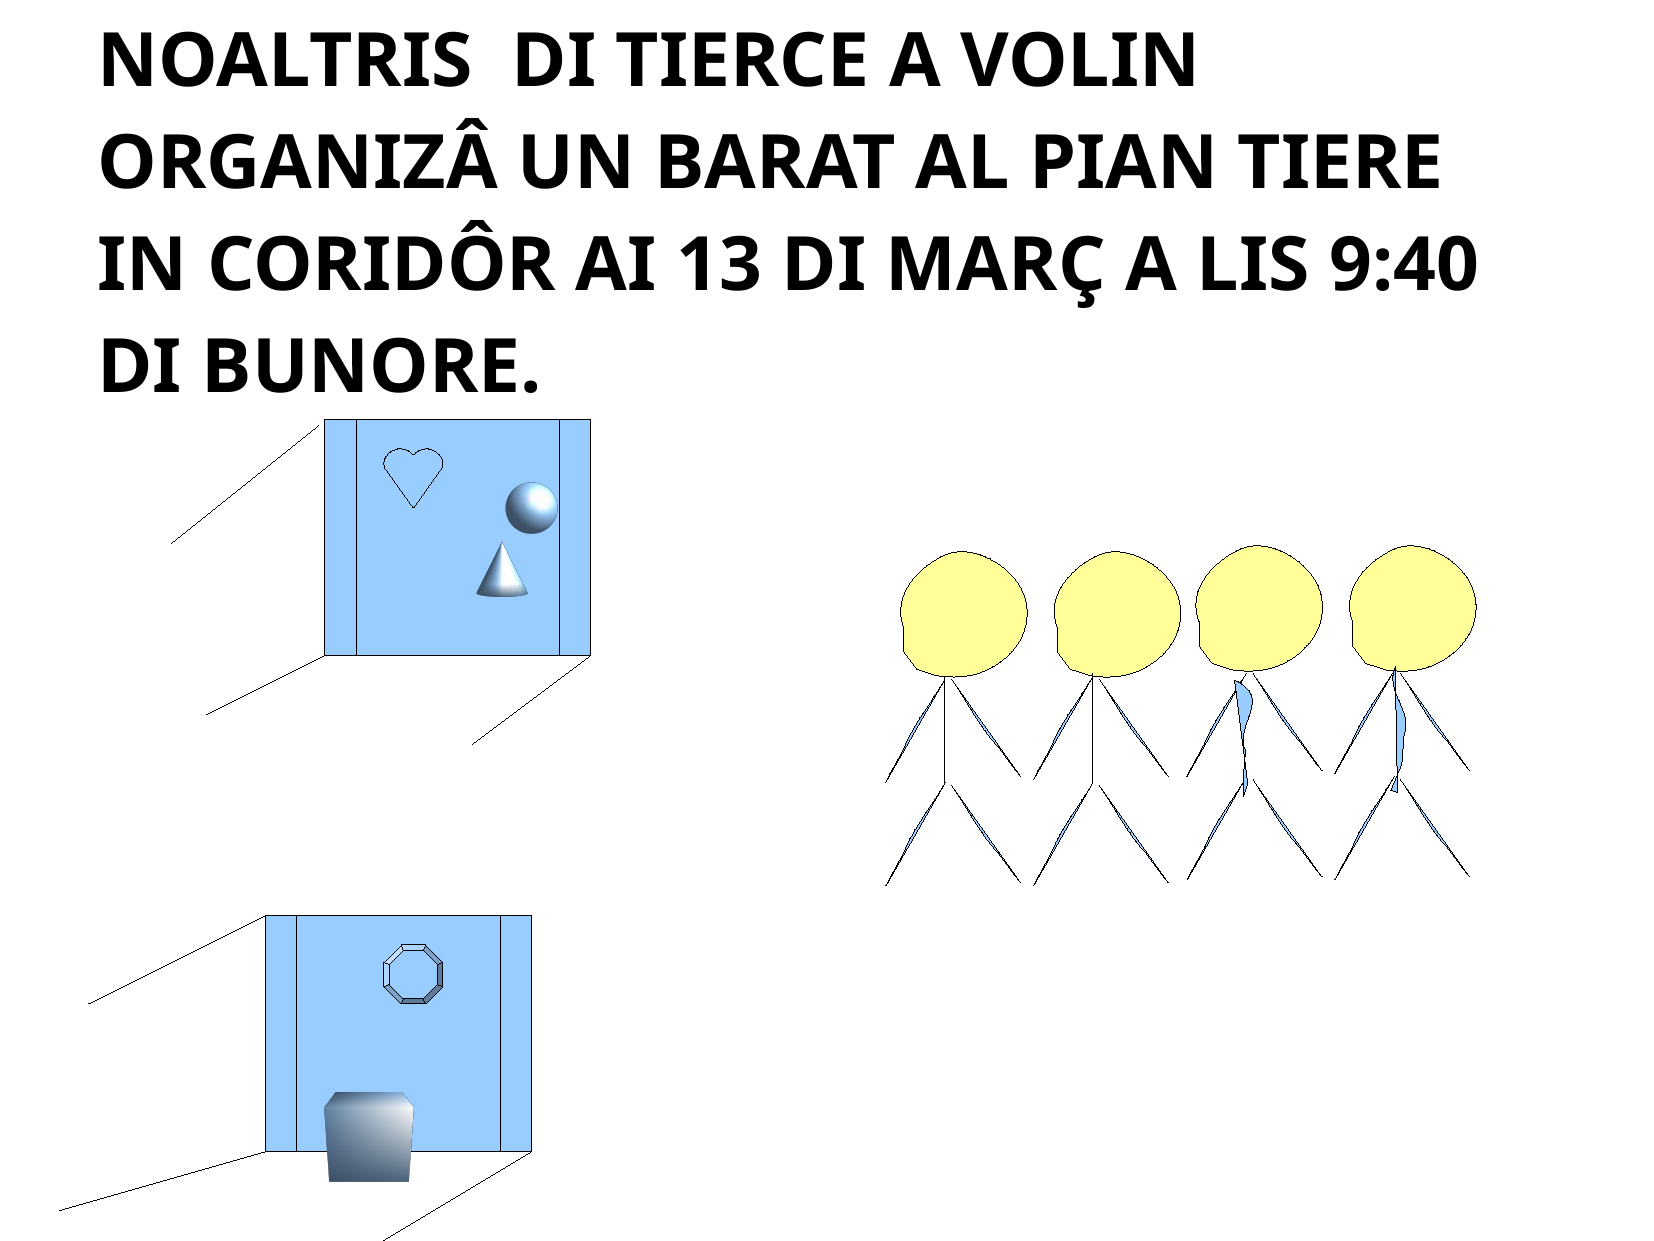

NOALTRIS DI TIERCE A VOLIN ORGANIZÂ UN BARAT AL PIAN TIERE IN CORIDÔR AI 13 DI MARÇ A LIS 9:40 DI BUNORE.